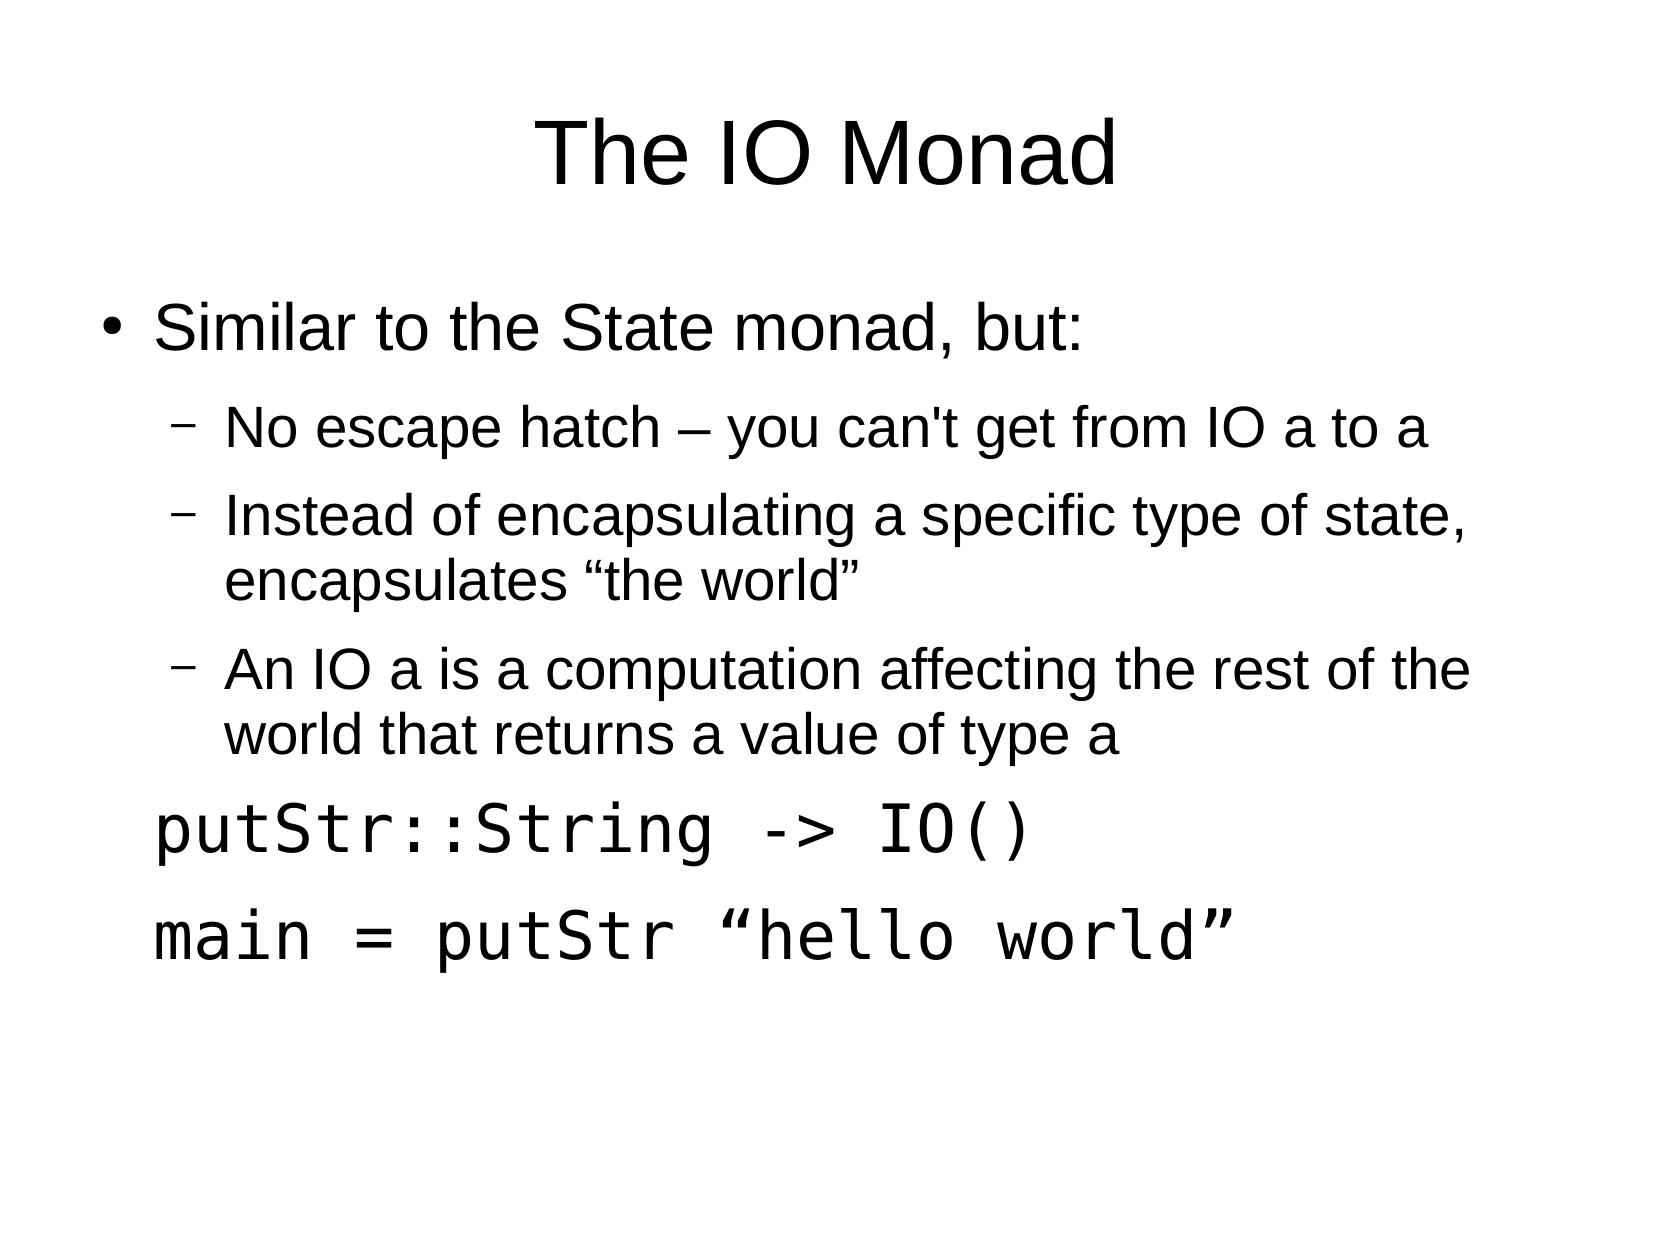

# The IO Monad
Similar to the State monad, but:
No escape hatch – you can't get from IO a to a
Instead of encapsulating a specific type of state, encapsulates “the world”
An IO a is a computation affecting the rest of the world that returns a value of type a
putStr::String -> IO()
main = putStr “hello world”